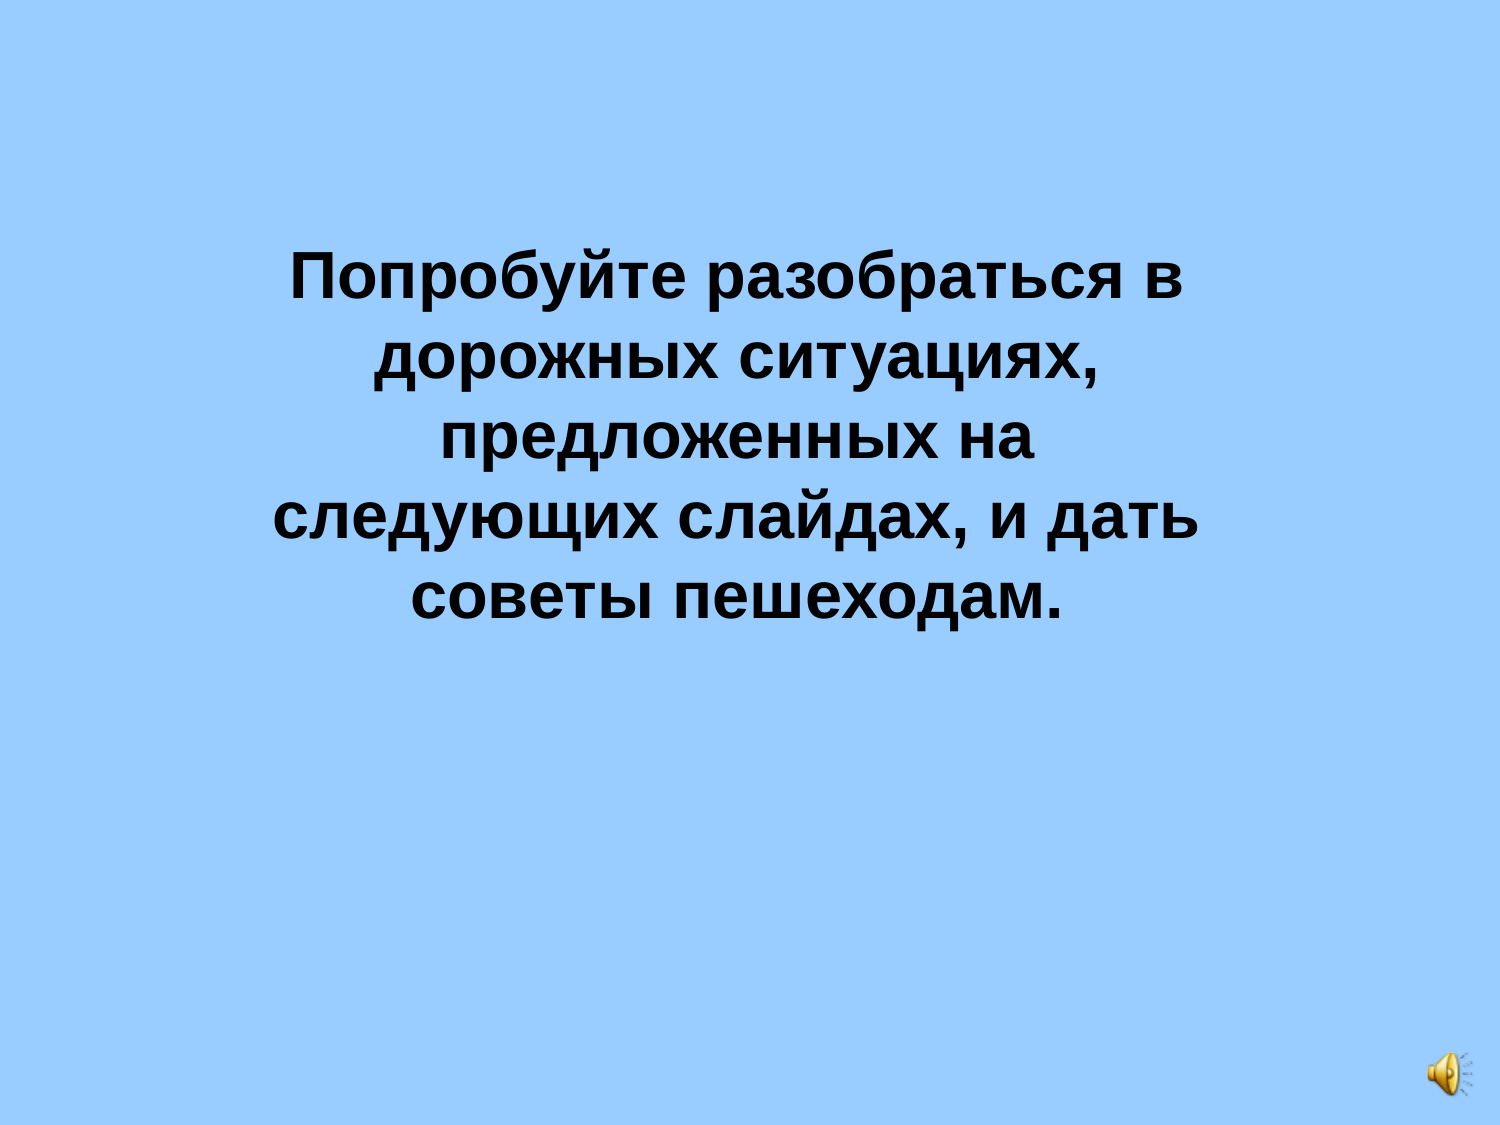

Попробуйте разобраться в дорожных ситуациях, предложенных на следующих слайдах, и дать советы пешеходам.